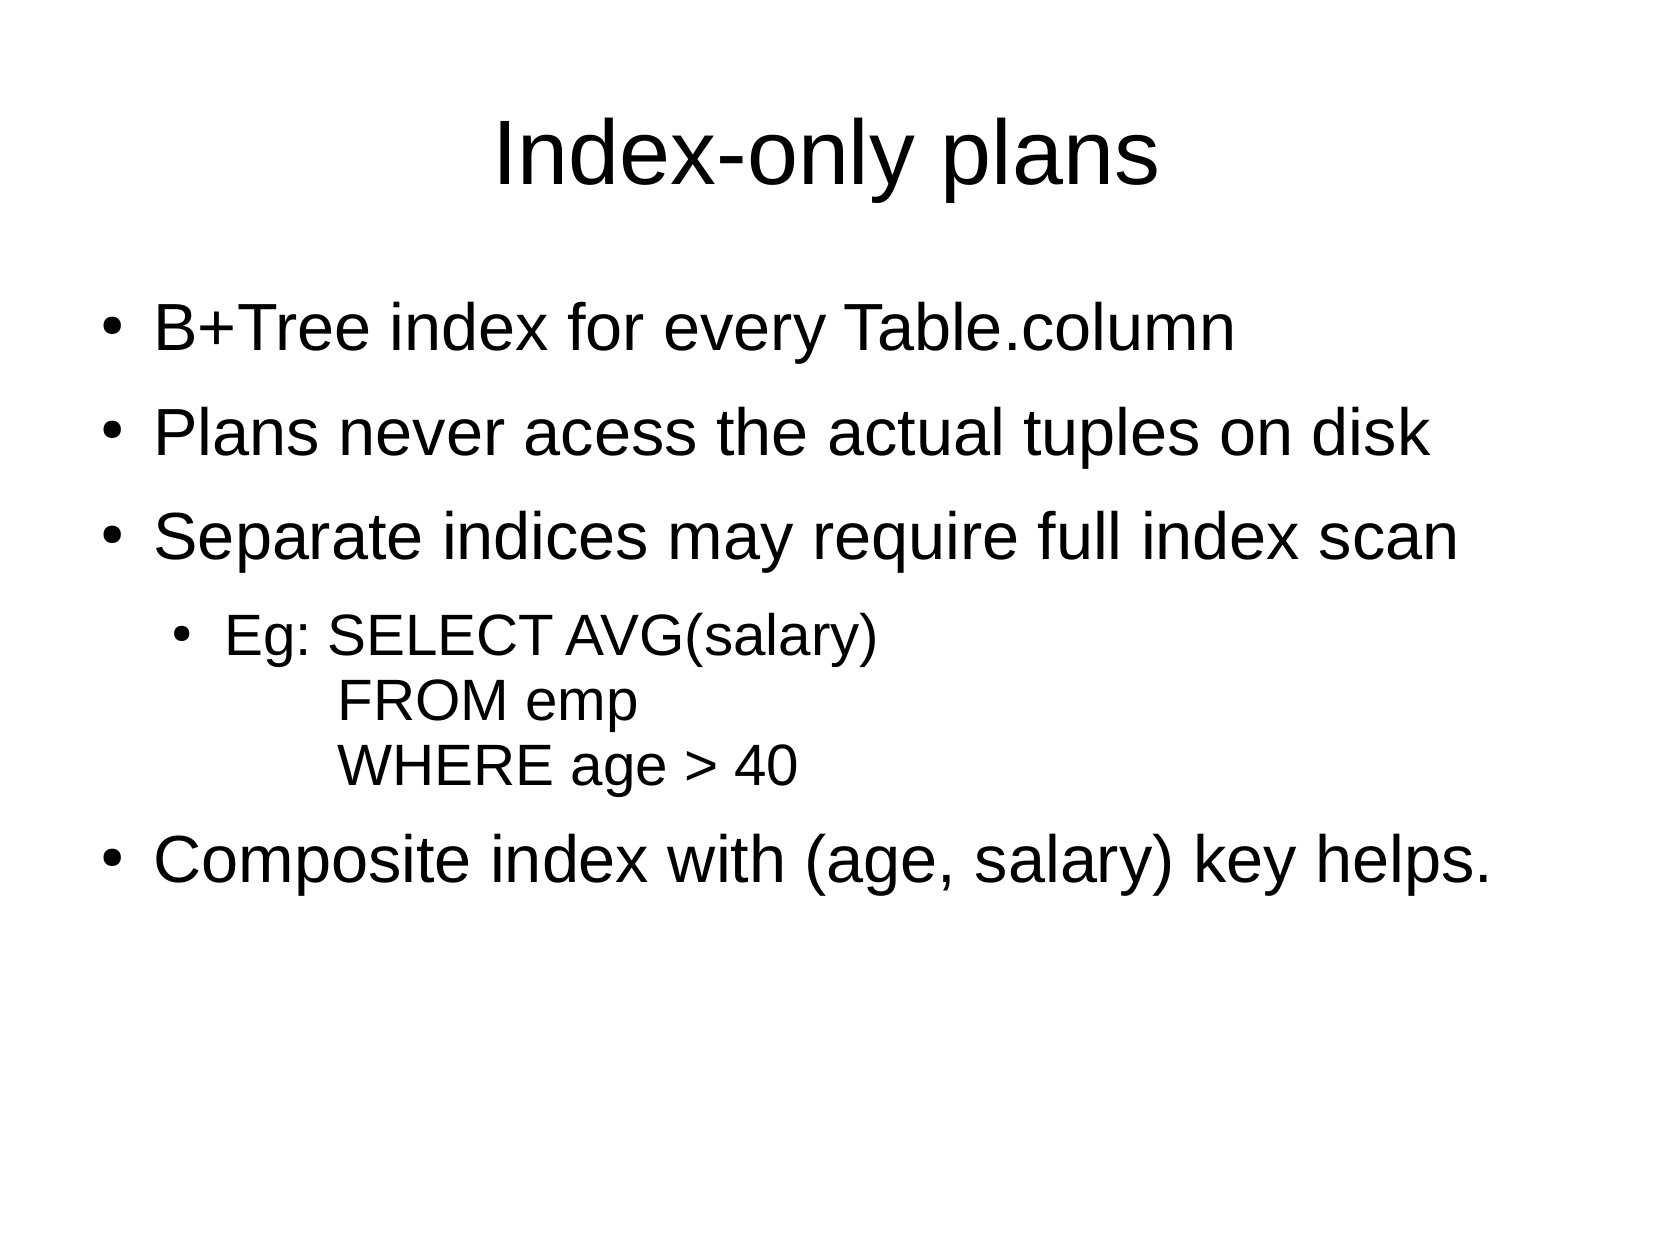

# Index-only plans
B+Tree index for every Table.column
Plans never acess the actual tuples on disk
Separate indices may require full index scan
Eg: SELECT AVG(salary)
 FROM emp
 WHERE age > 40
Composite index with (age, salary) key helps.